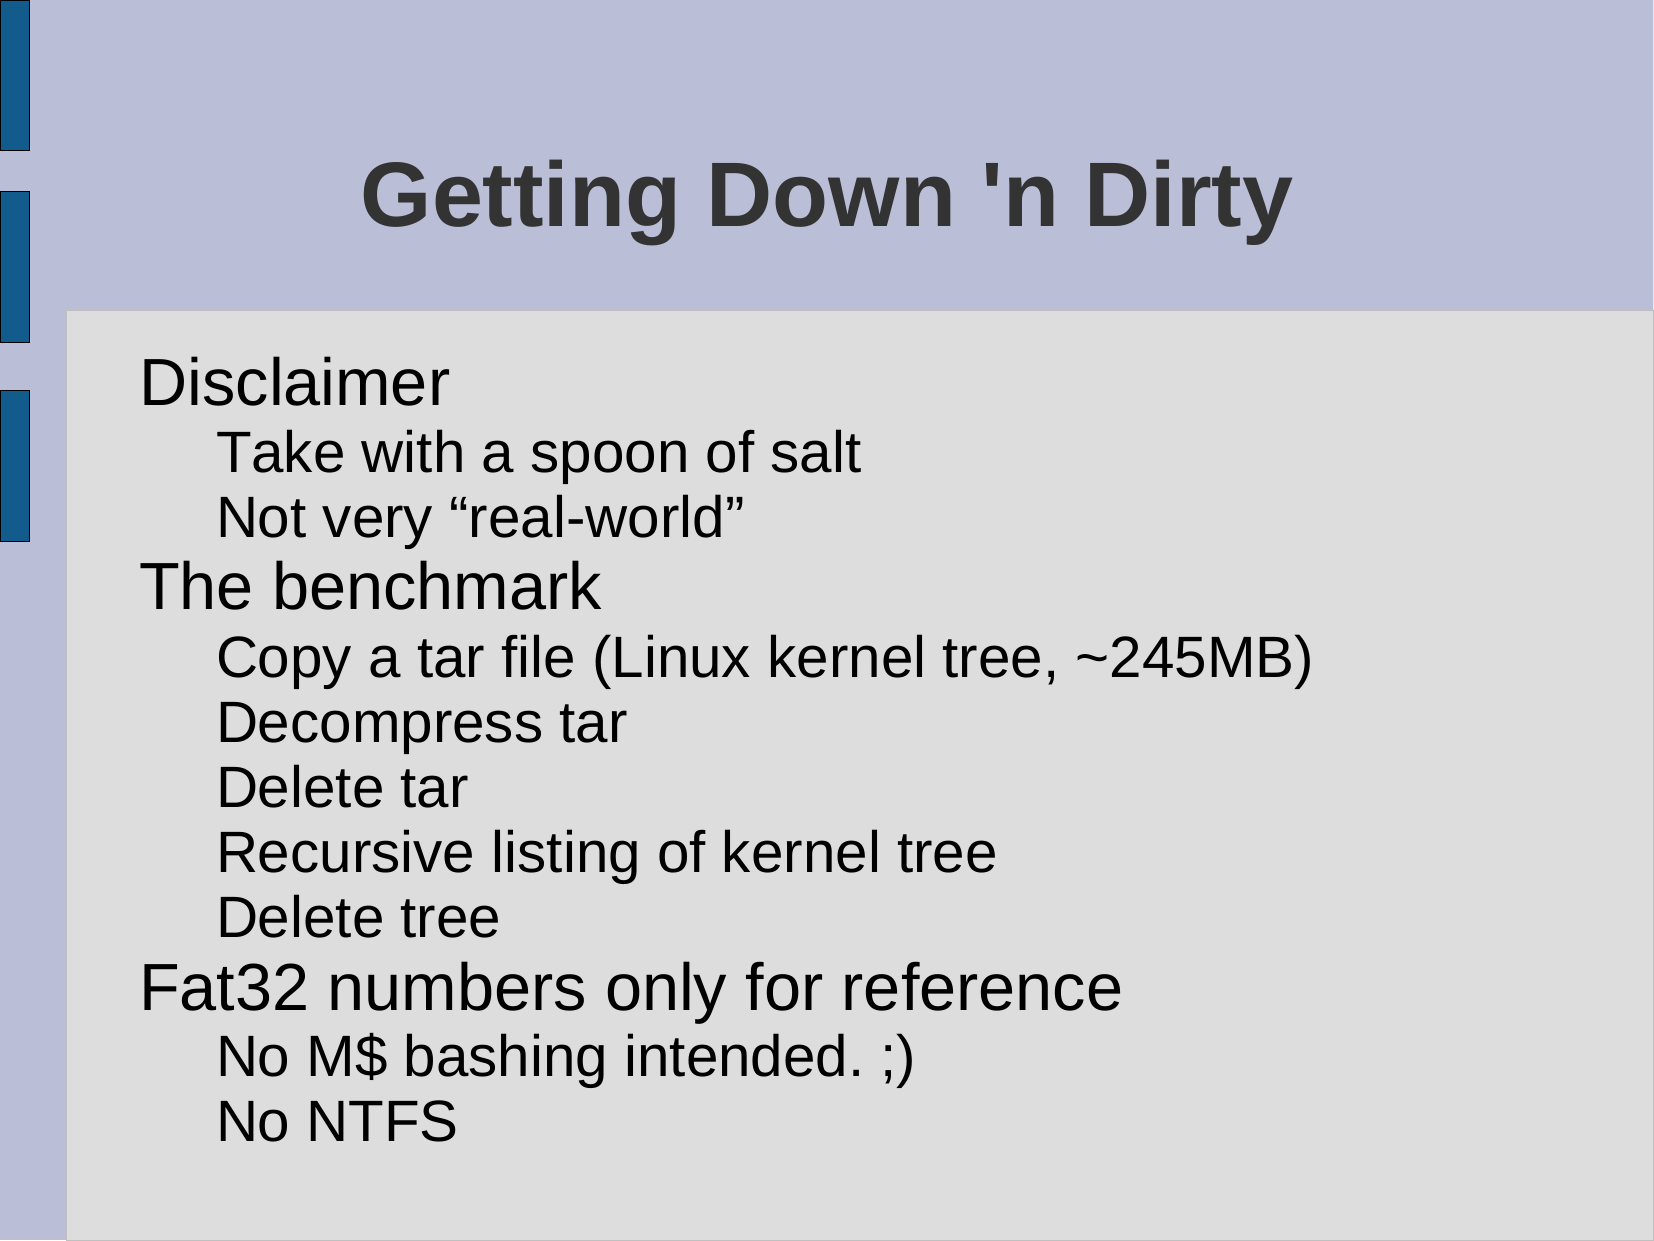

# Getting Down 'n Dirty
Disclaimer
Take with a spoon of salt
Not very “real-world”
The benchmark
Copy a tar file (Linux kernel tree, ~245MB)
Decompress tar
Delete tar
Recursive listing of kernel tree
Delete tree
Fat32 numbers only for reference
No M$ bashing intended. ;)
No NTFS